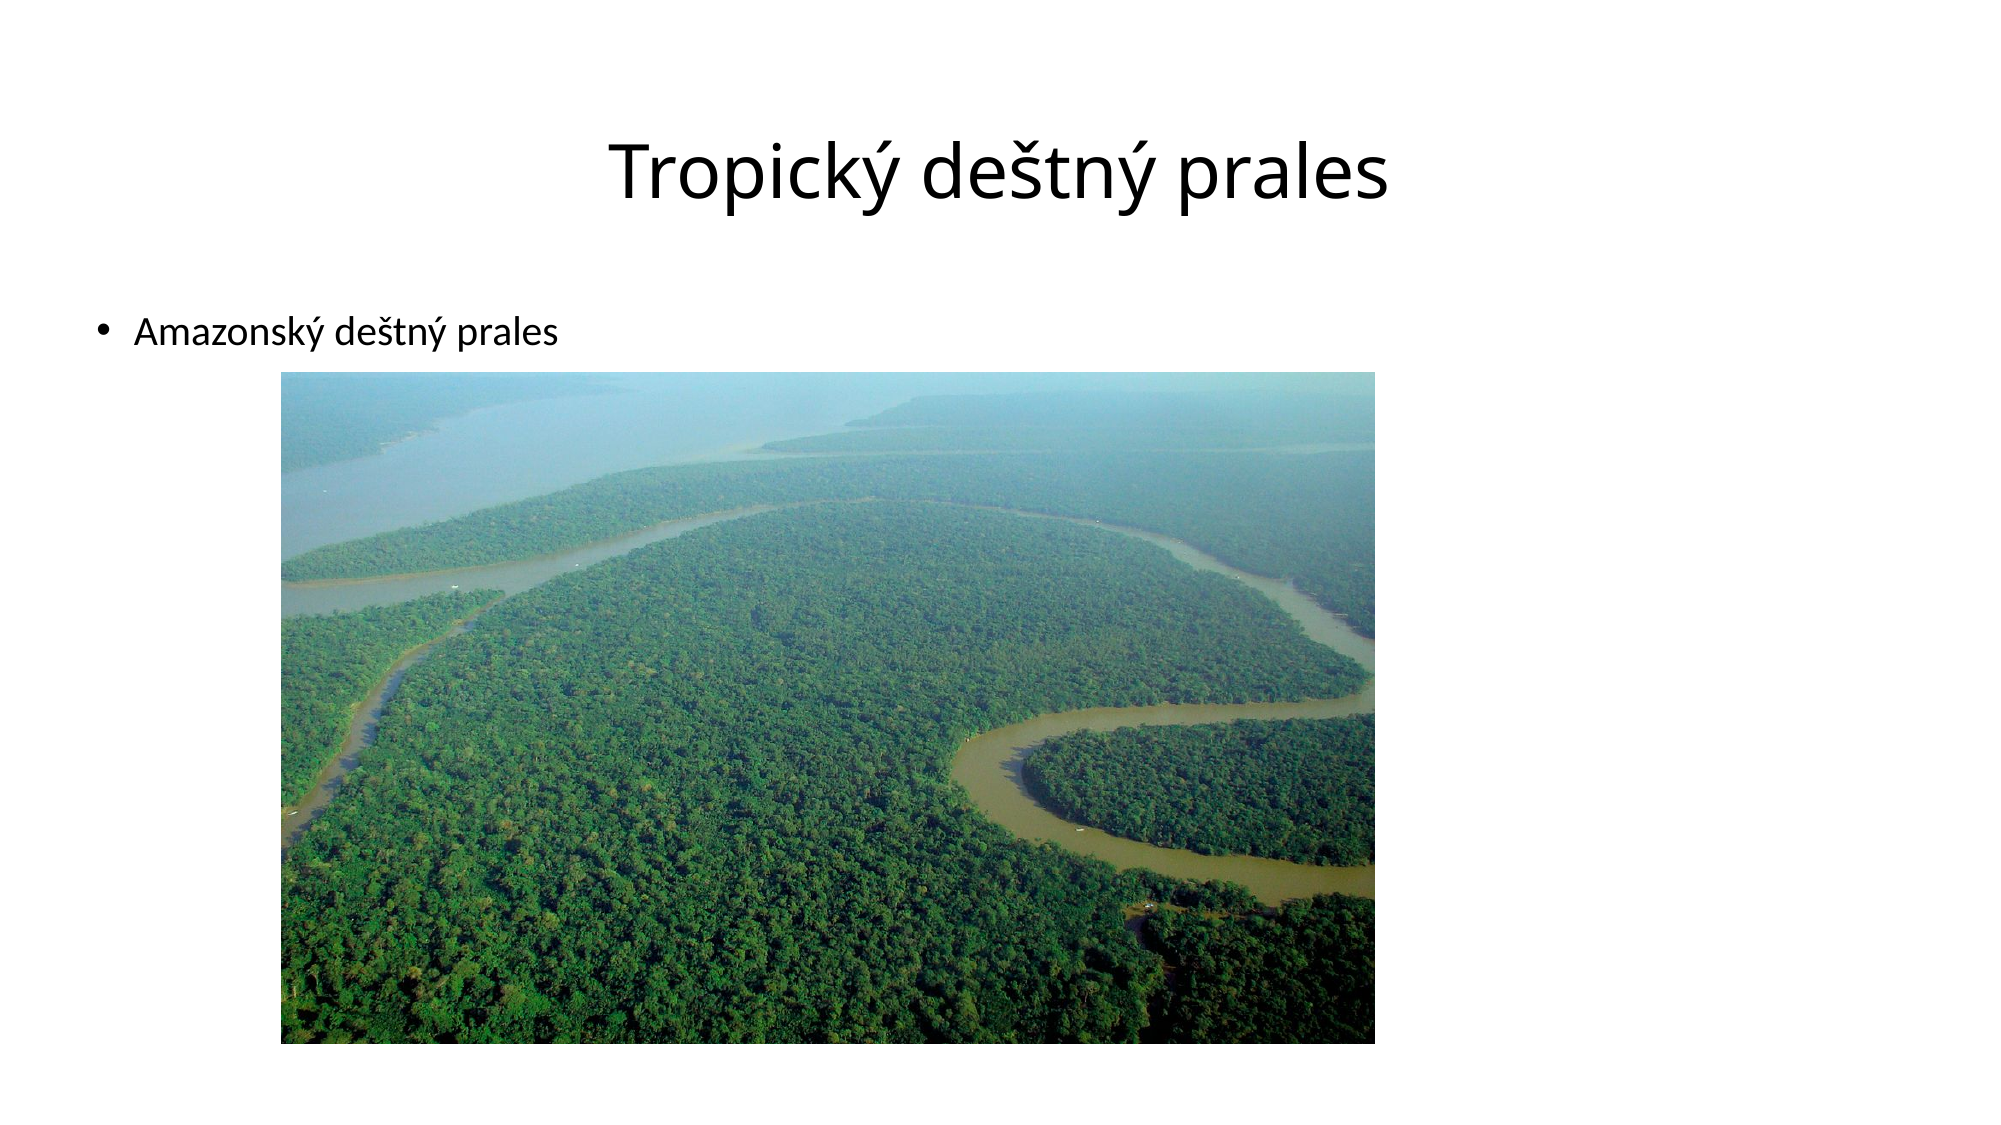

# Tropický deštný prales
Amazonský deštný prales